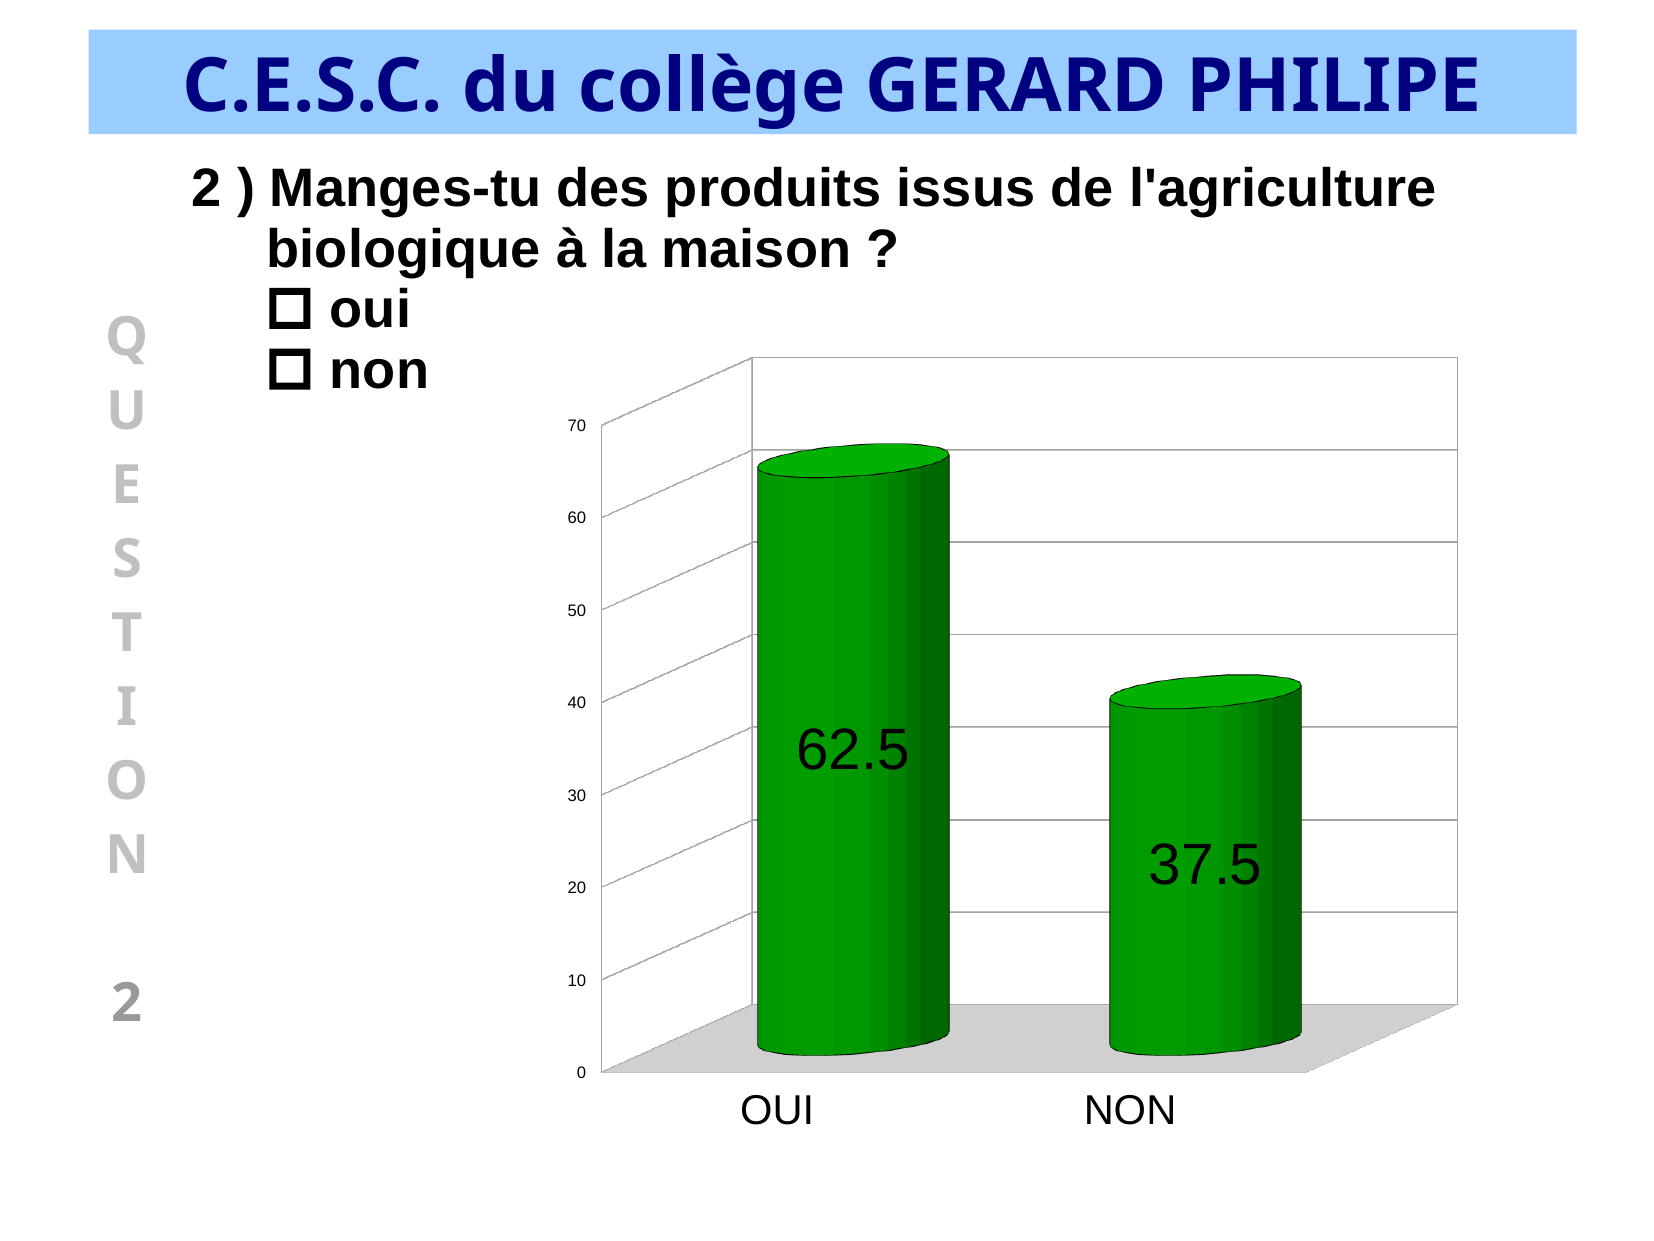

# C.E.S.C. du collège GERARD PHILIPE
2 ) Manges-tu des produits issus de l'agriculture
 biologique à la maison ?
	 oui
	 non
Q
U
E
S
T
I
O
N
2
[unsupported chart]